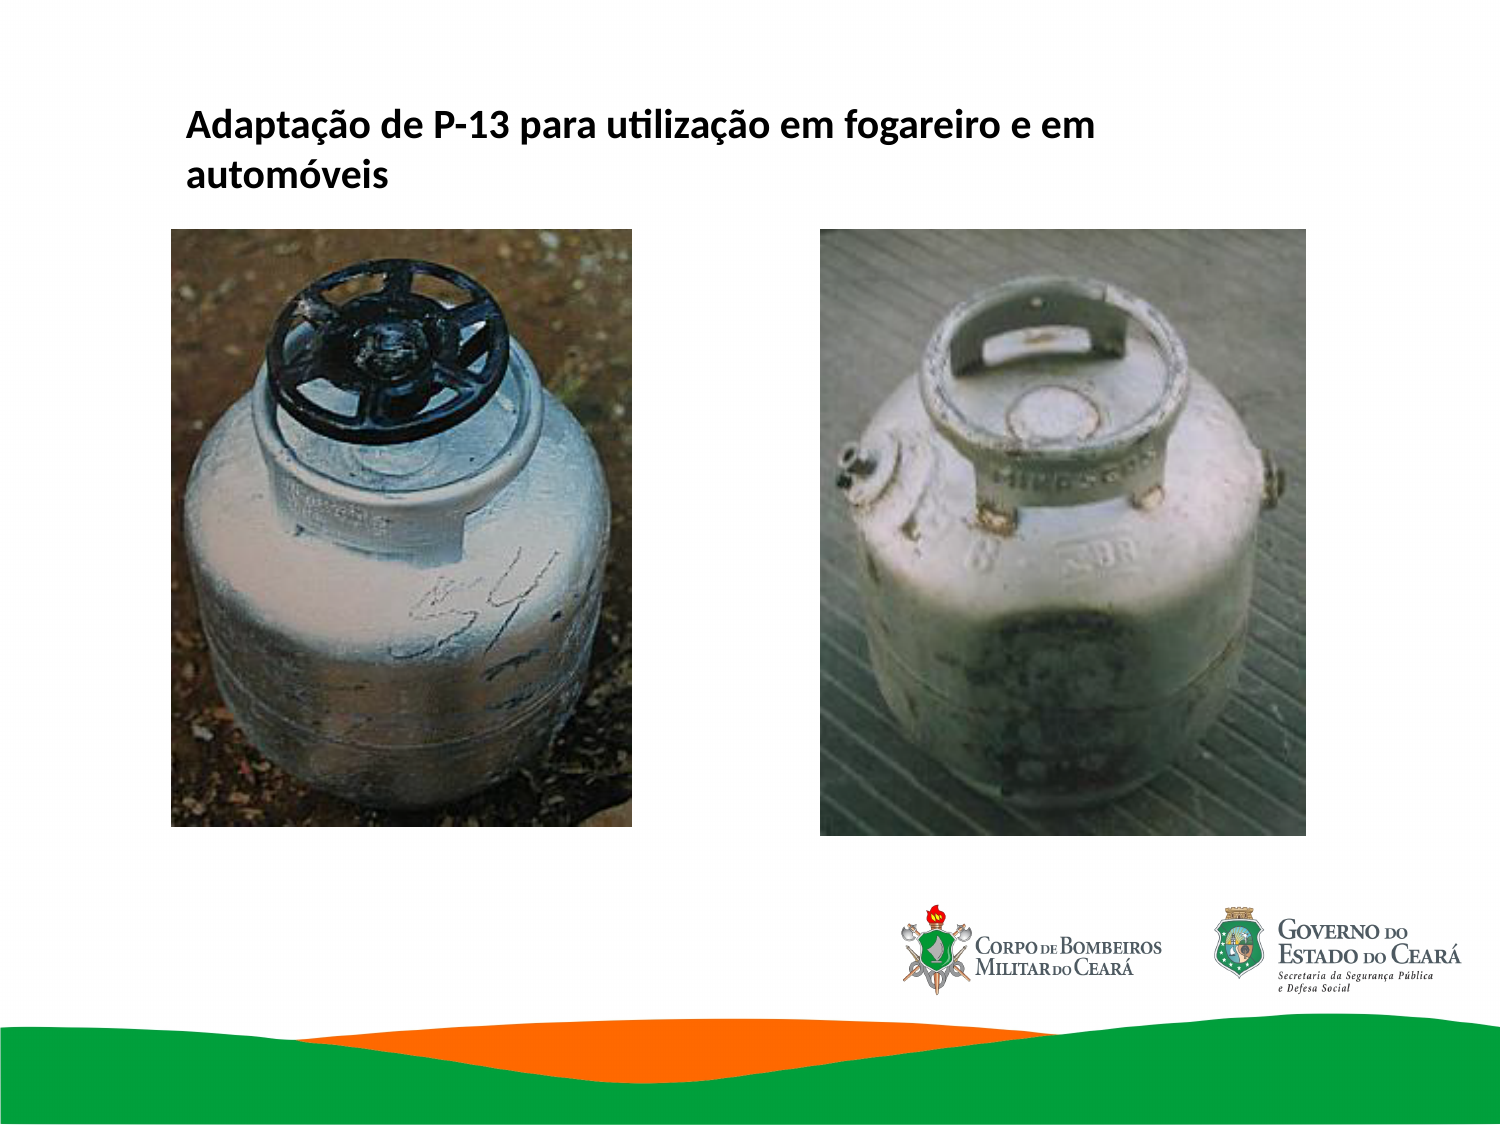

Adaptação de P-13 para utilização em fogareiro e em automóveis